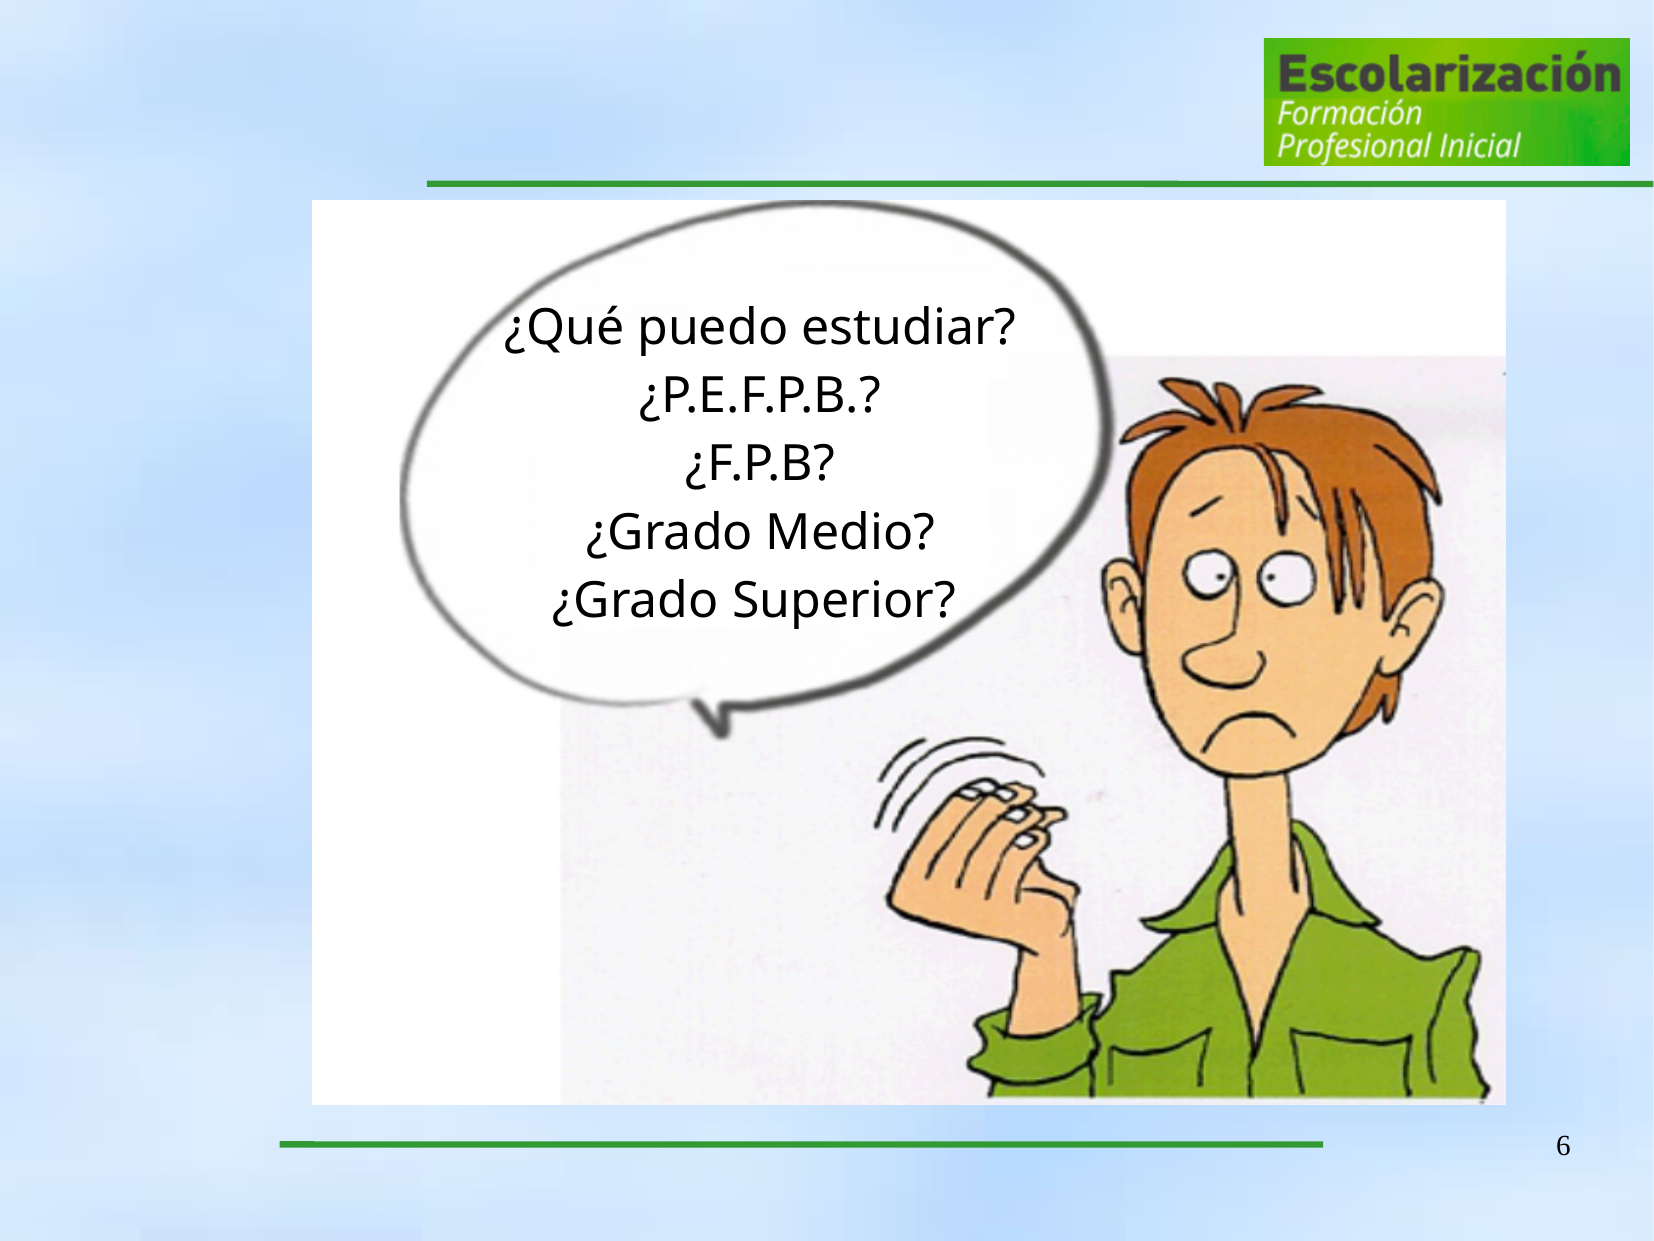

¿Qué puedo estudiar?
¿P.E.F.P.B.?
¿F.P.B?
¿Grado Medio?
¿Grado Superior?
¿Qué puedo
estudiar?
6